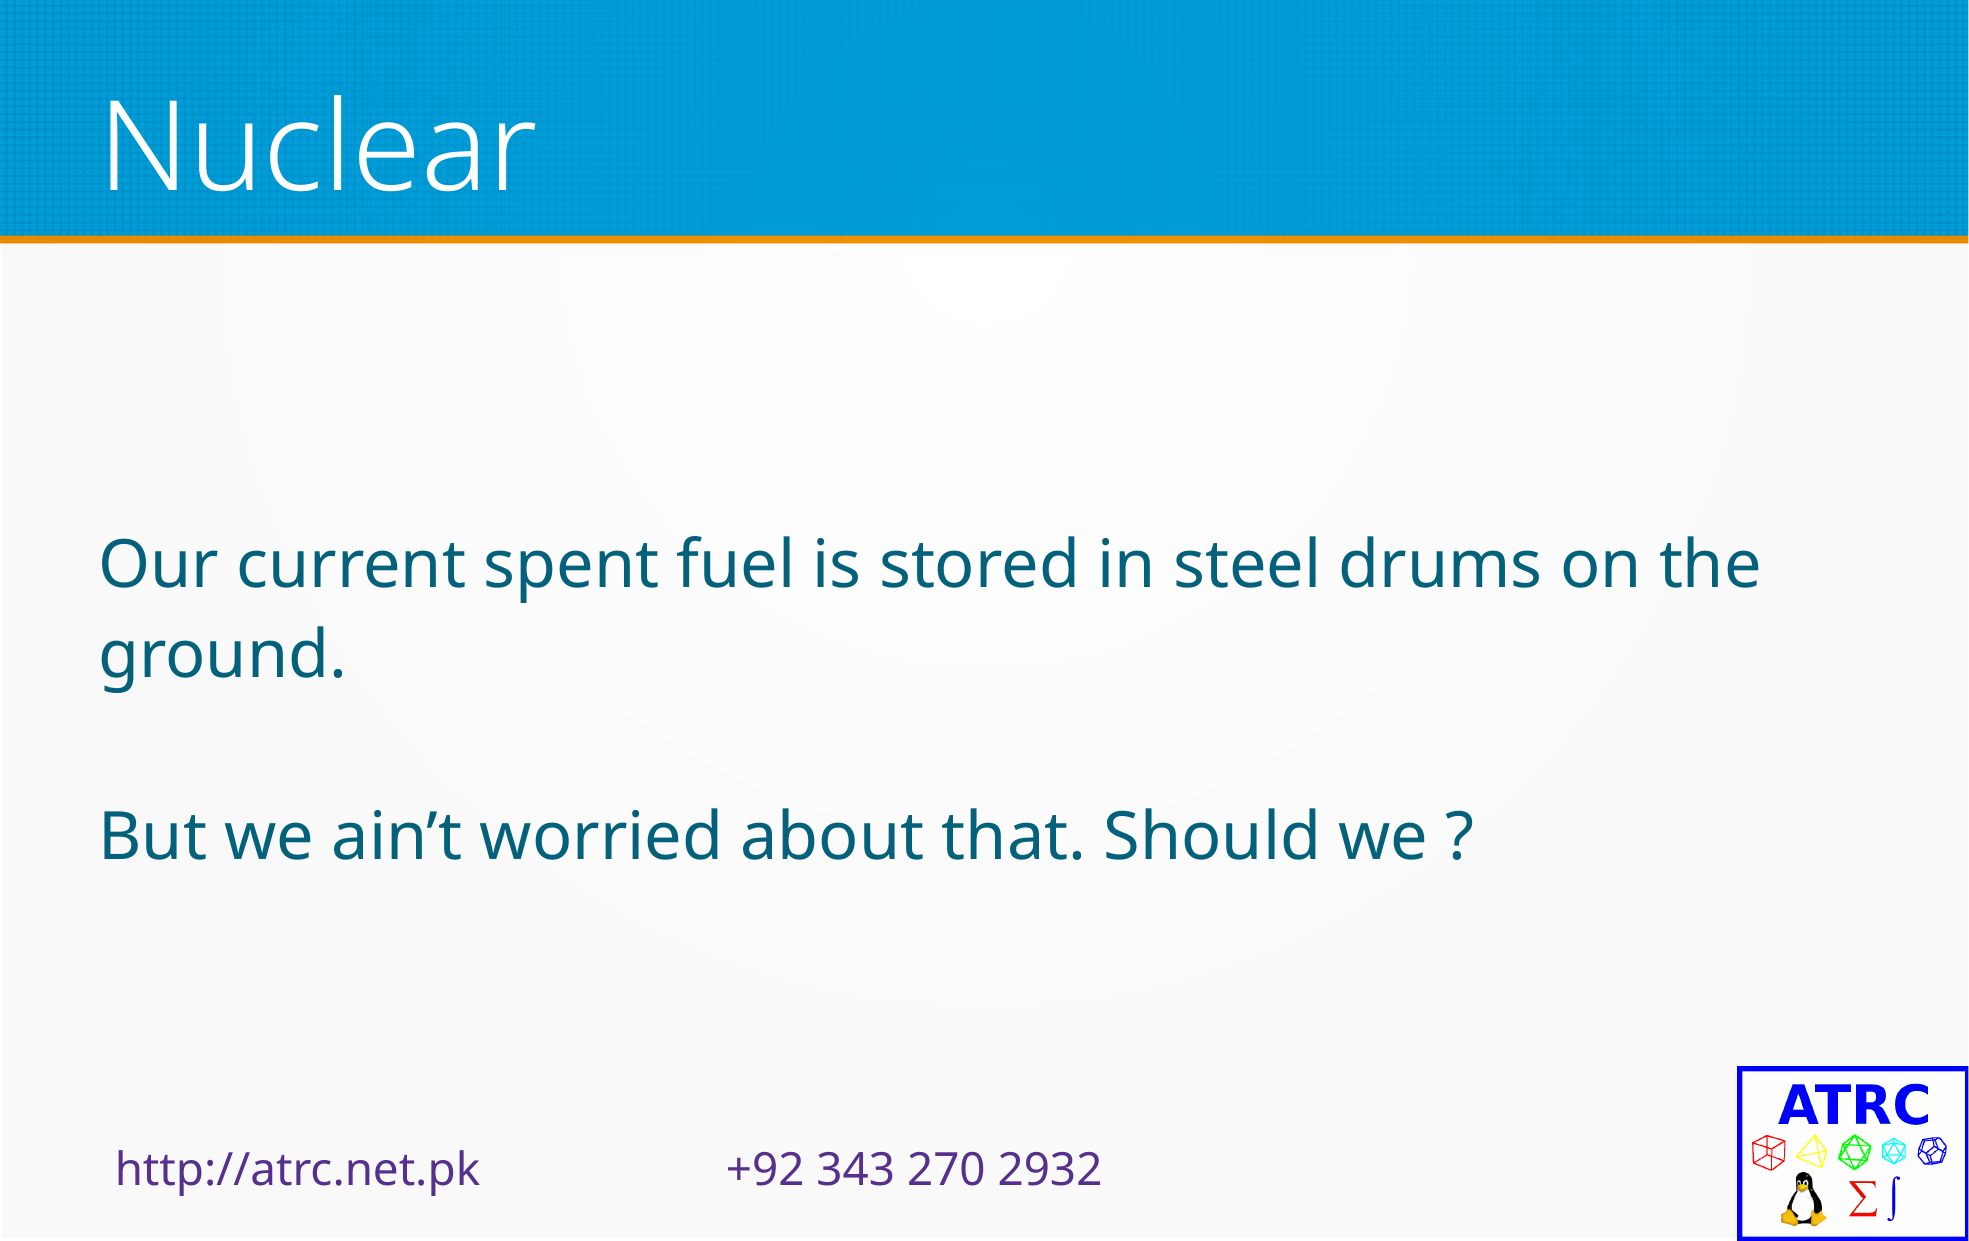

# Nuclear
Our current spent fuel is stored in steel drums on the ground.
But we ain’t worried about that. Should we ?